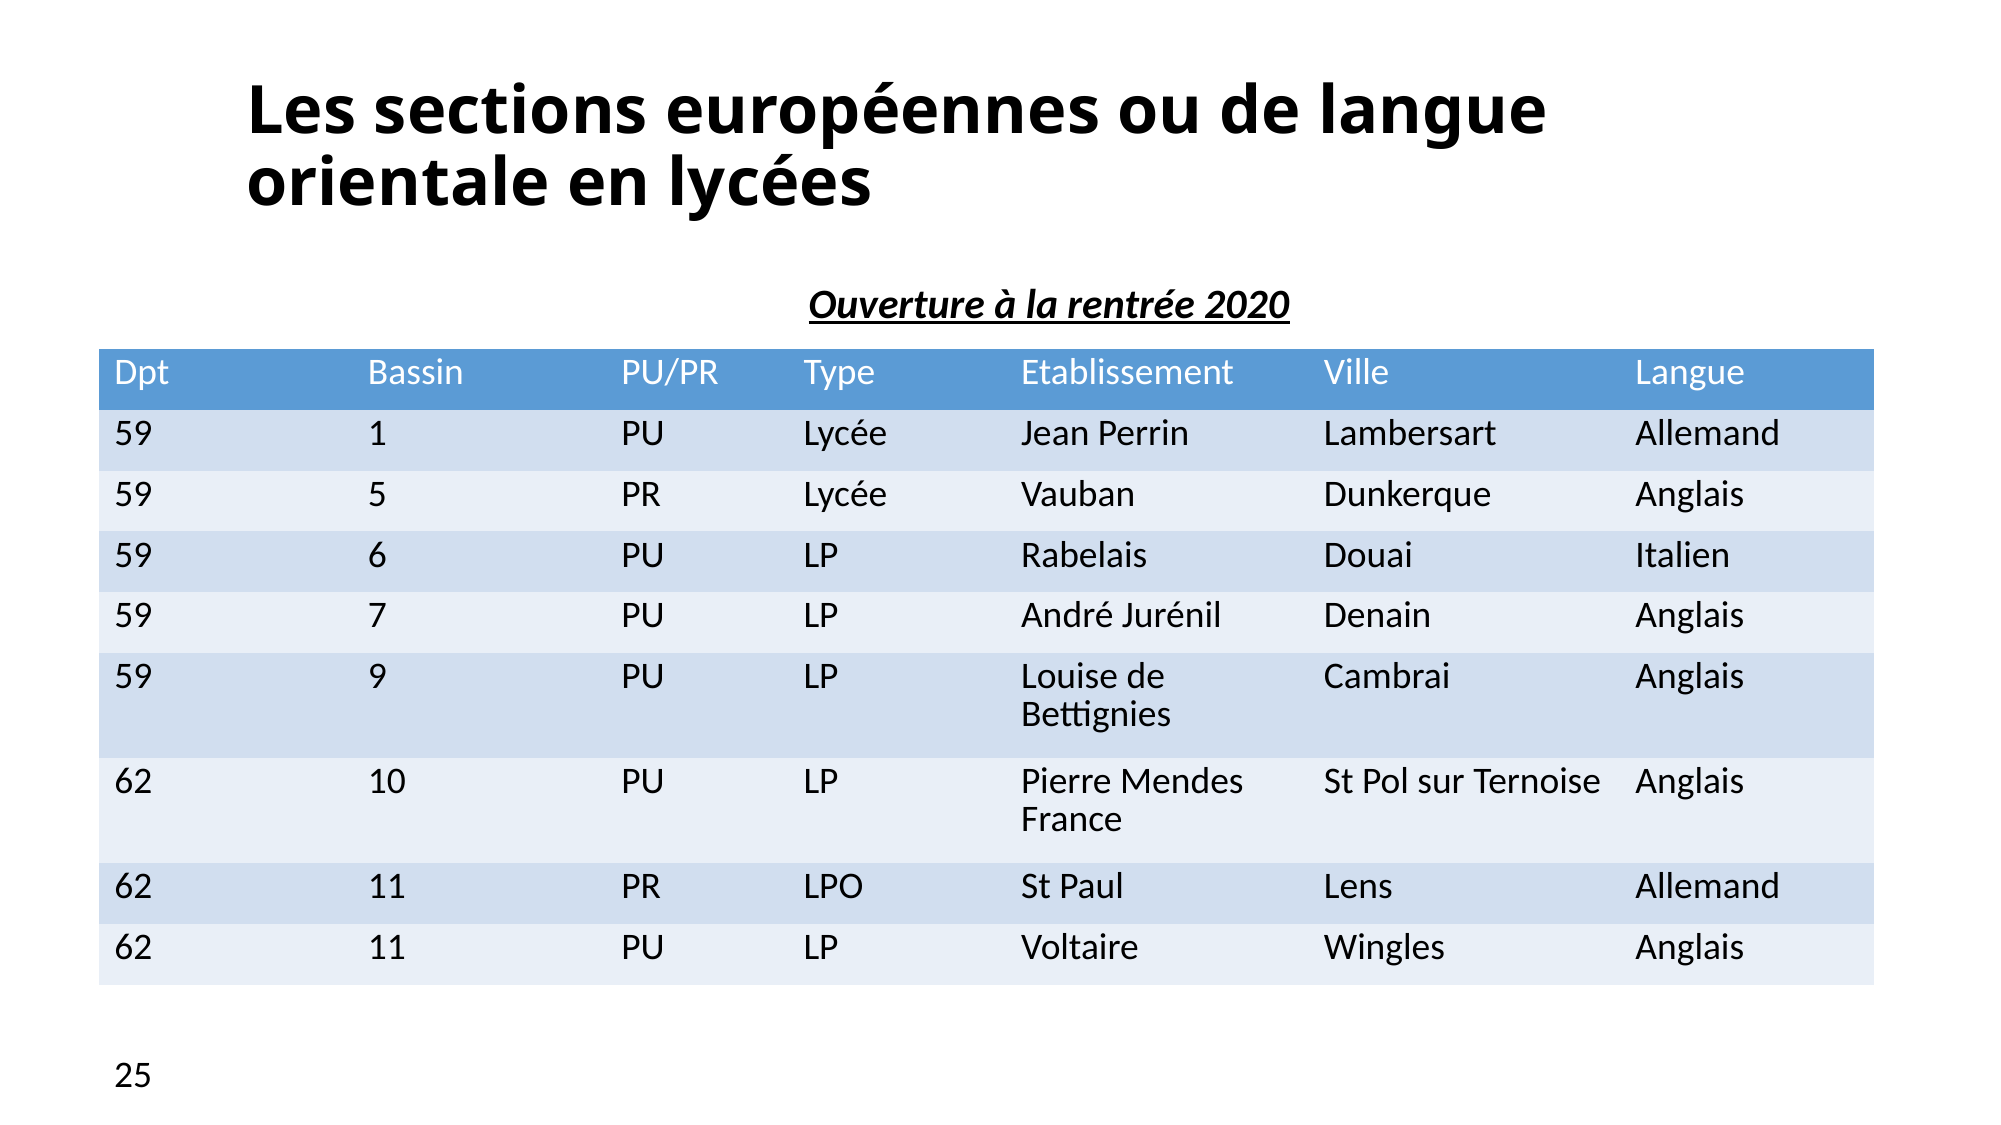

# Les sections européennes ou de langue orientale en lycées
Ouverture à la rentrée 2020
| Dpt | Bassin | PU/PR | Type | Etablissement | Ville | Langue |
| --- | --- | --- | --- | --- | --- | --- |
| 59 | 1 | PU | Lycée | Jean Perrin | Lambersart | Allemand |
| 59 | 5 | PR | Lycée | Vauban | Dunkerque | Anglais |
| 59 | 6 | PU | LP | Rabelais | Douai | Italien |
| 59 | 7 | PU | LP | André Jurénil | Denain | Anglais |
| 59 | 9 | PU | LP | Louise de Bettignies | Cambrai | Anglais |
| 62 | 10 | PU | LP | Pierre Mendes France | St Pol sur Ternoise | Anglais |
| 62 | 11 | PR | LPO | St Paul | Lens | Allemand |
| 62 | 11 | PU | LP | Voltaire | Wingles | Anglais |